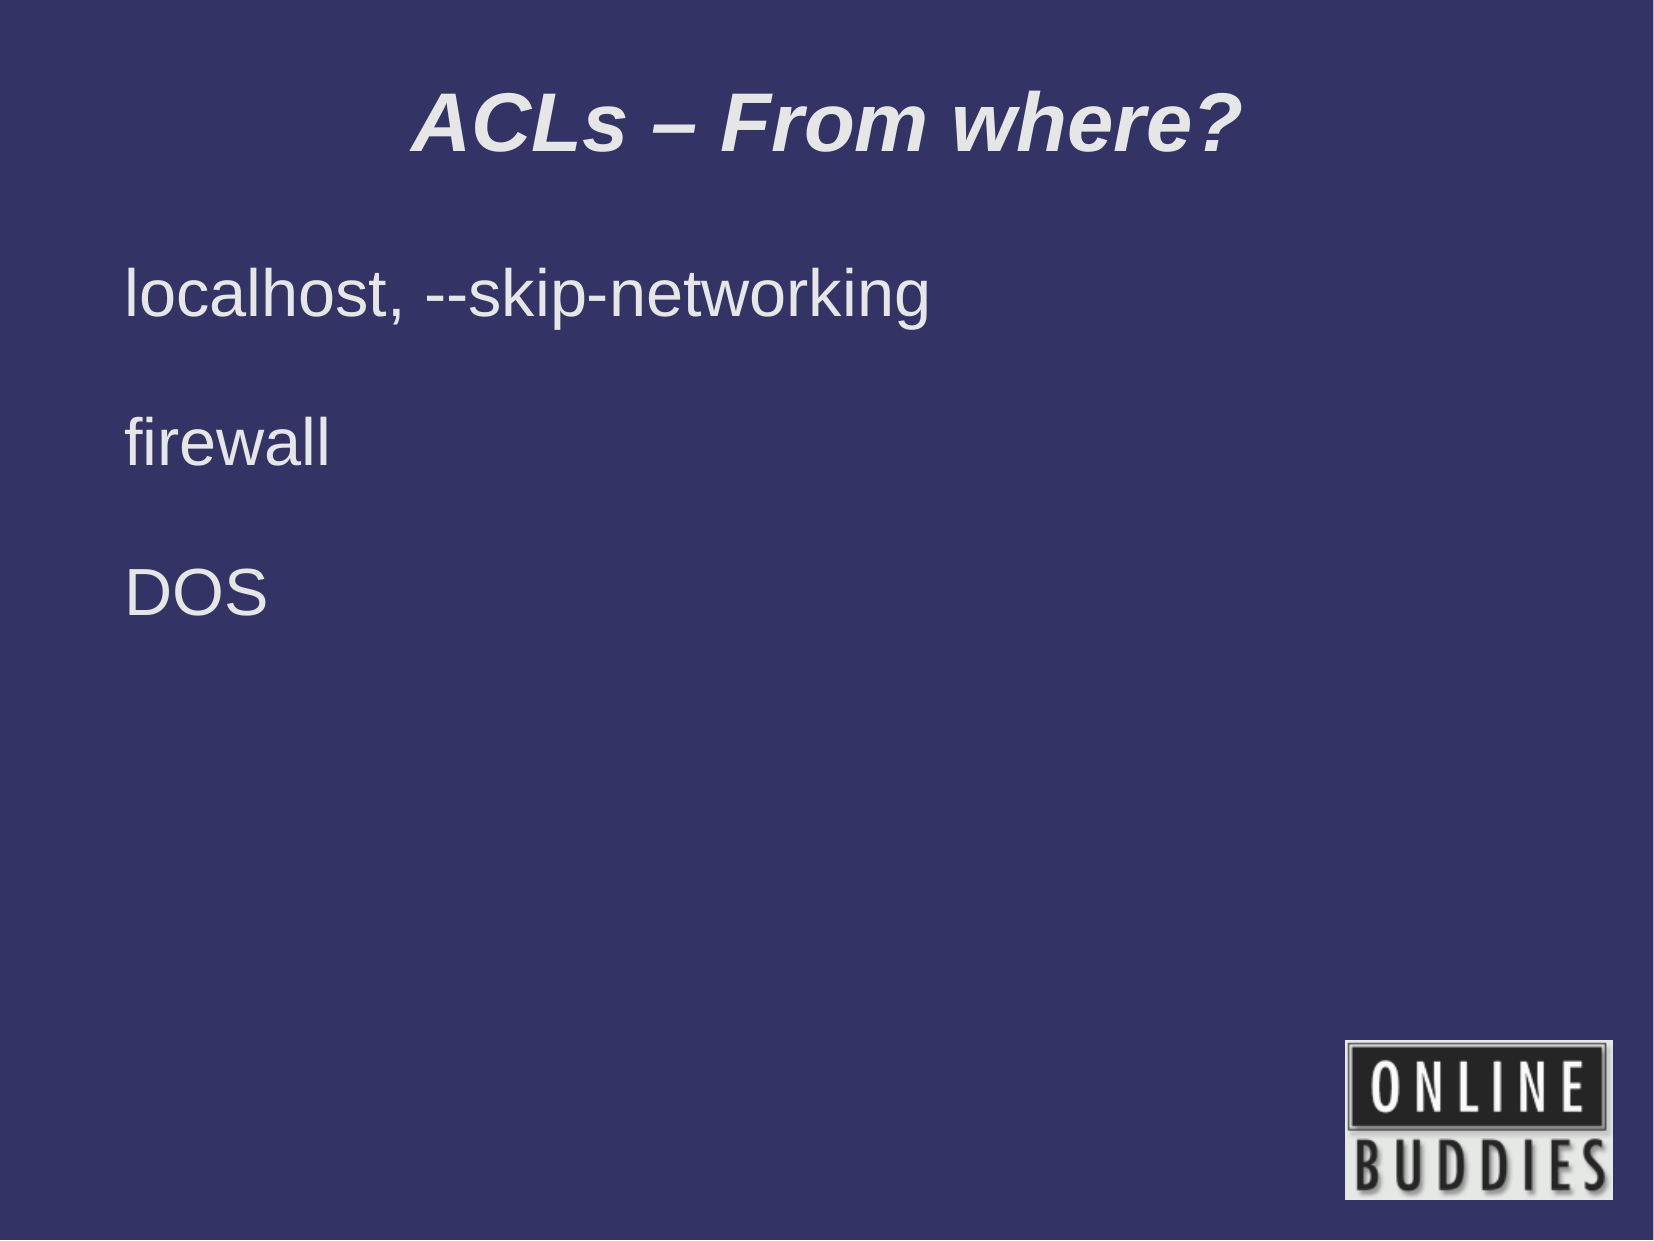

# ACLs – From where?
localhost, --skip-networking
firewall
DOS